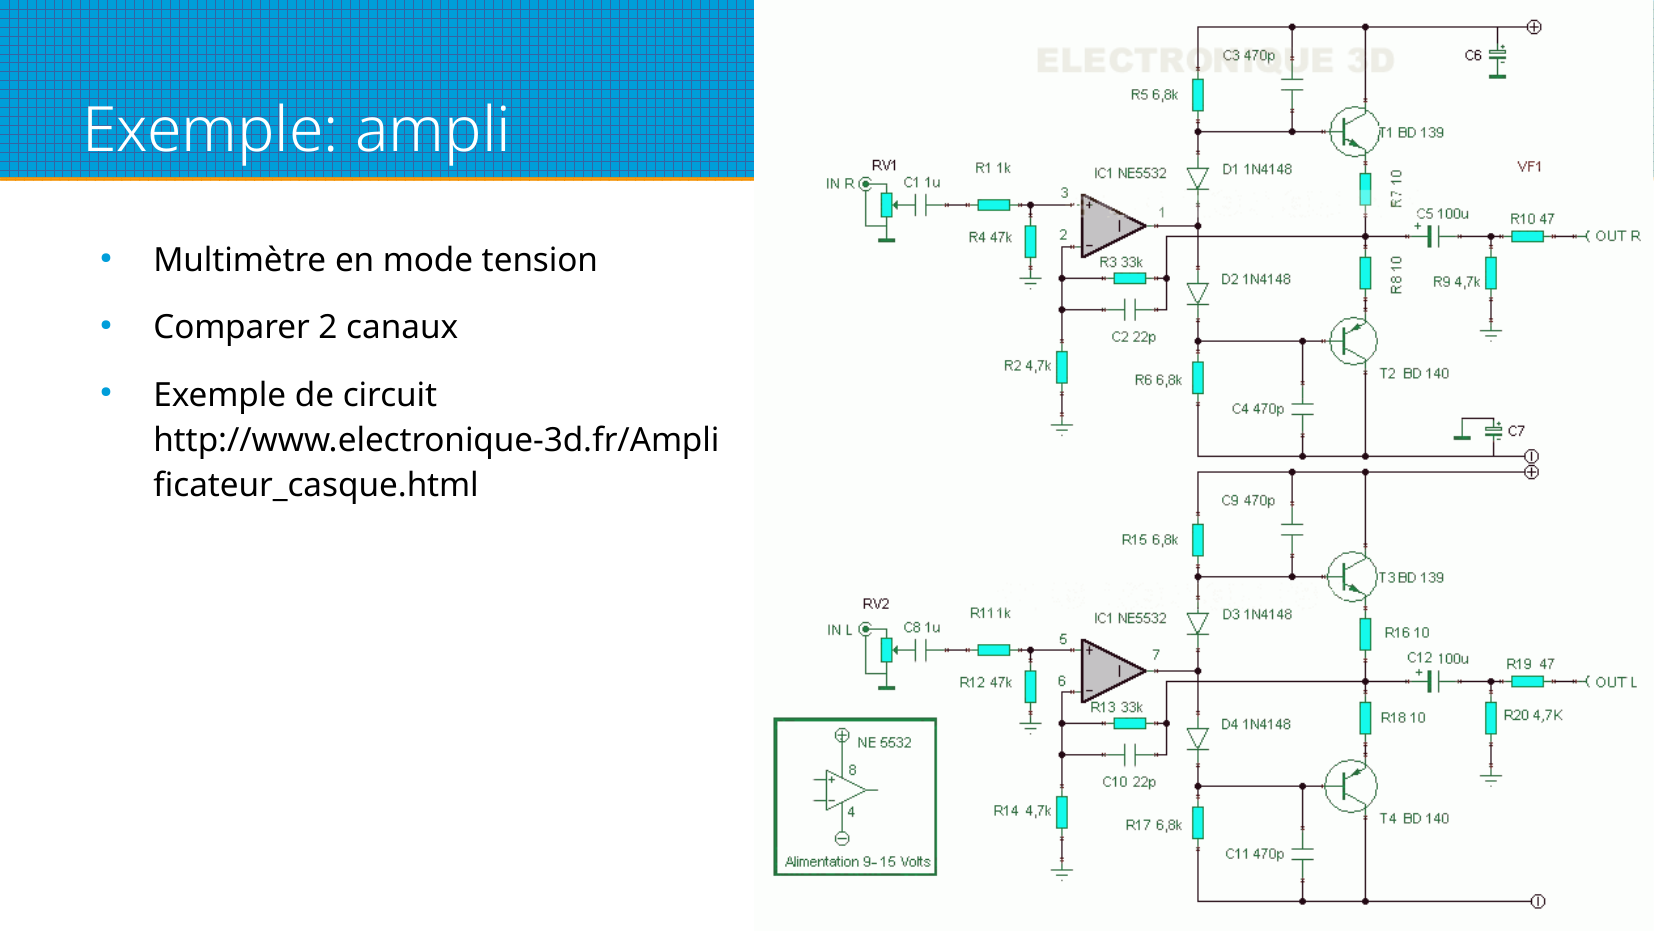

# Exemple: ampli
Multimètre en mode tension
Comparer 2 canaux
Exemple de circuit http://www.electronique-3d.fr/Amplificateur_casque.html